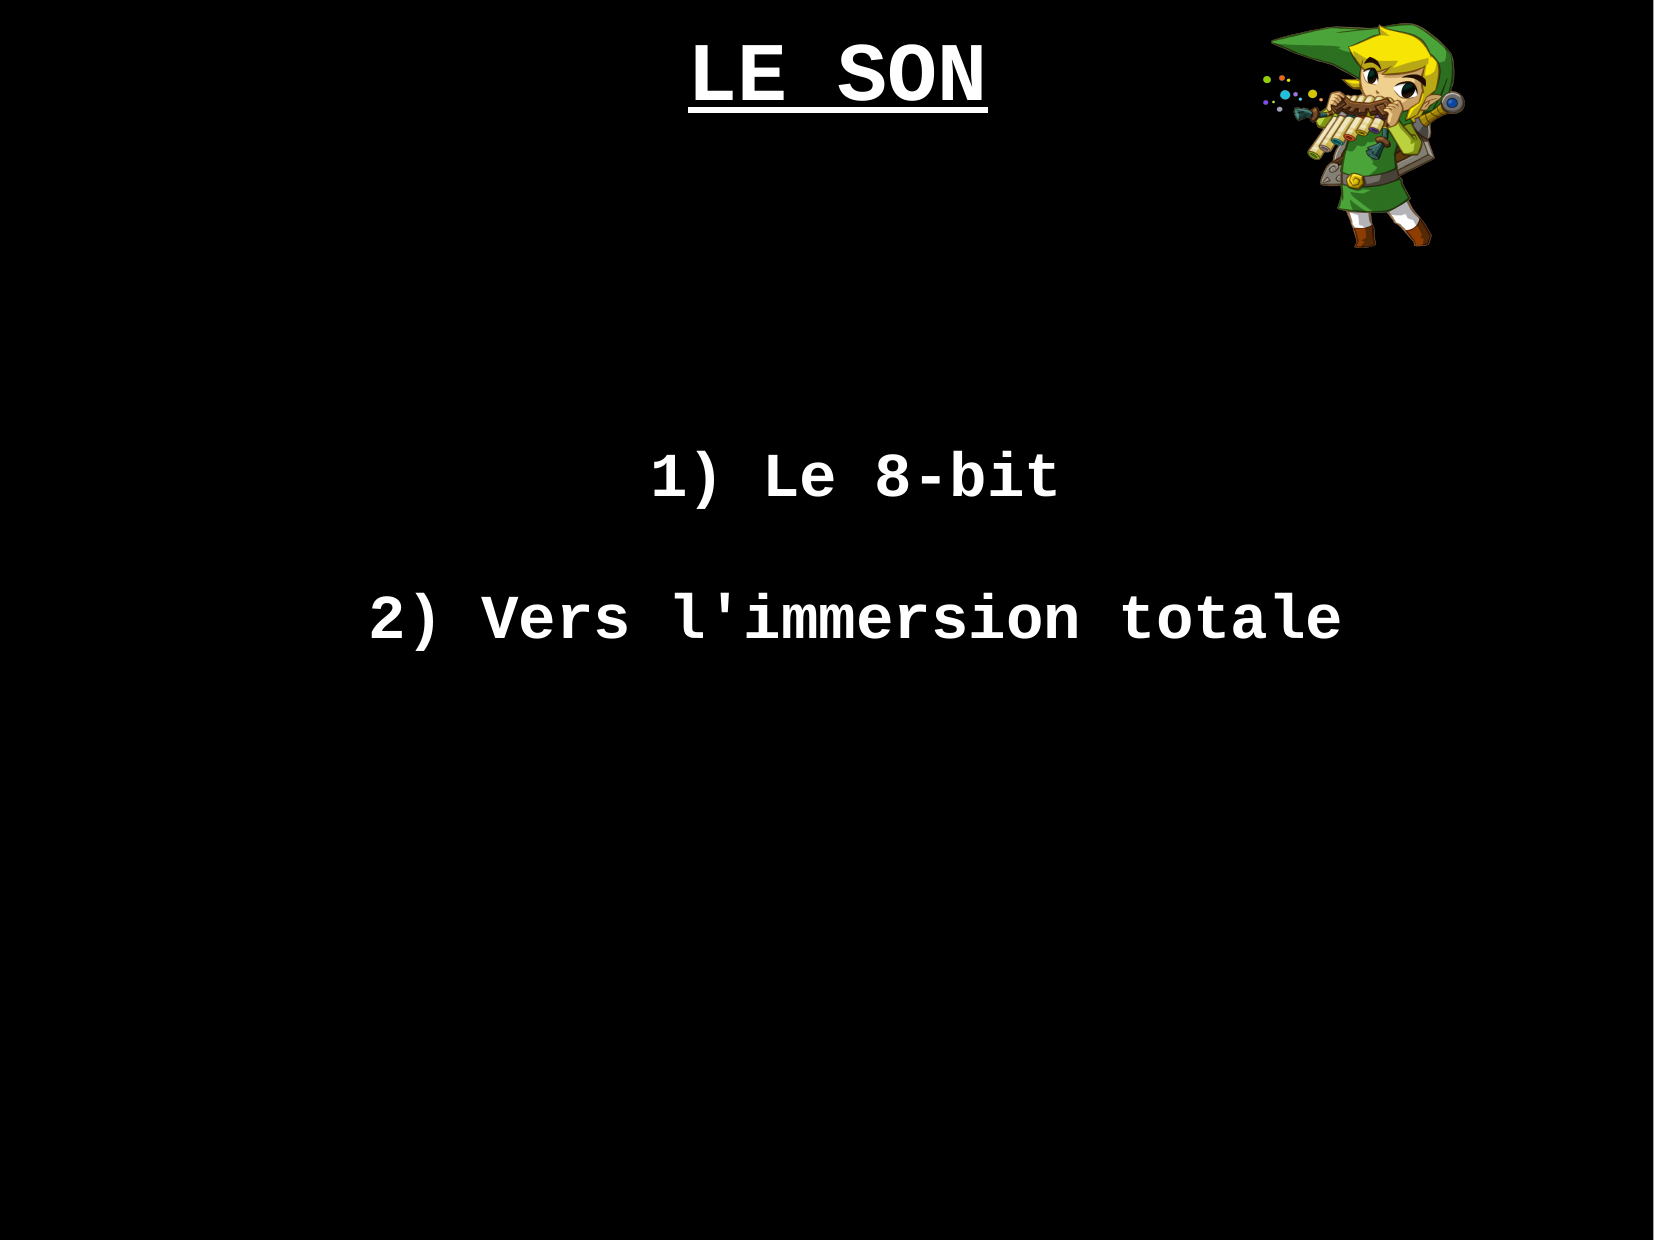

LE SON
1) Le 8-bit
2) Vers l'immersion totale